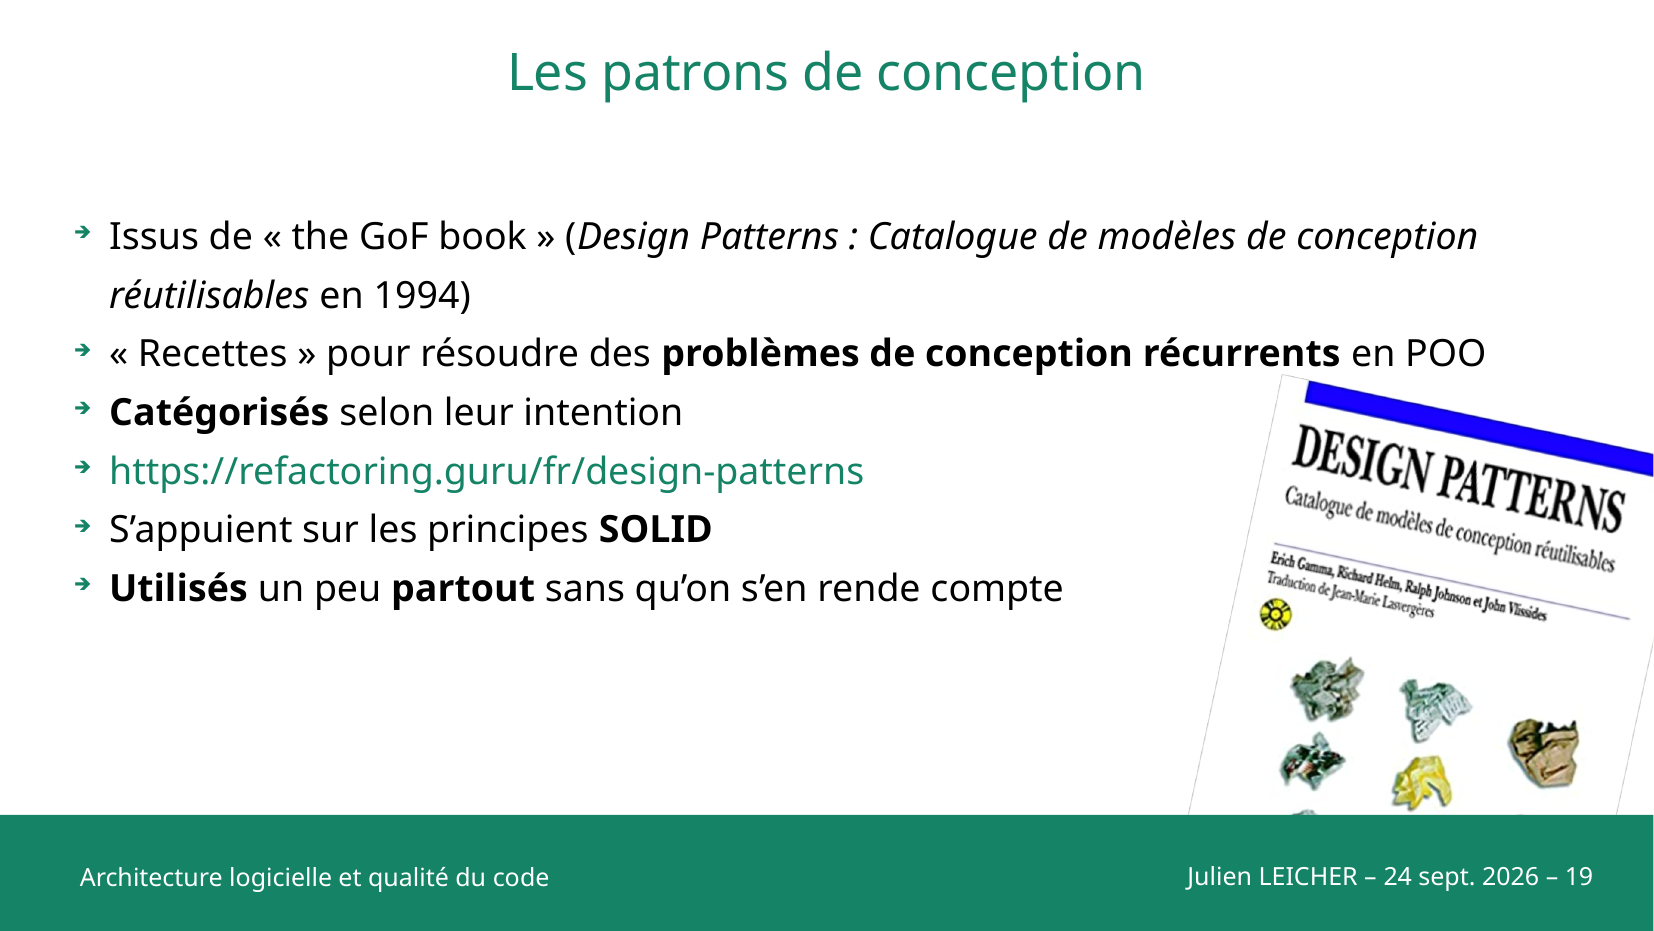

Les patrons de conception
Issus de « the GoF book » (Design Patterns : Catalogue de modèles de conception réutilisables en 1994)
« Recettes » pour résoudre des problèmes de conception récurrents en POO
Catégorisés selon leur intention
https://refactoring.guru/fr/design-patterns
S’appuient sur les principes SOLID
Utilisés un peu partout sans qu’on s’en rende compte
Julien LEICHER – –
Architecture logicielle et qualité du code